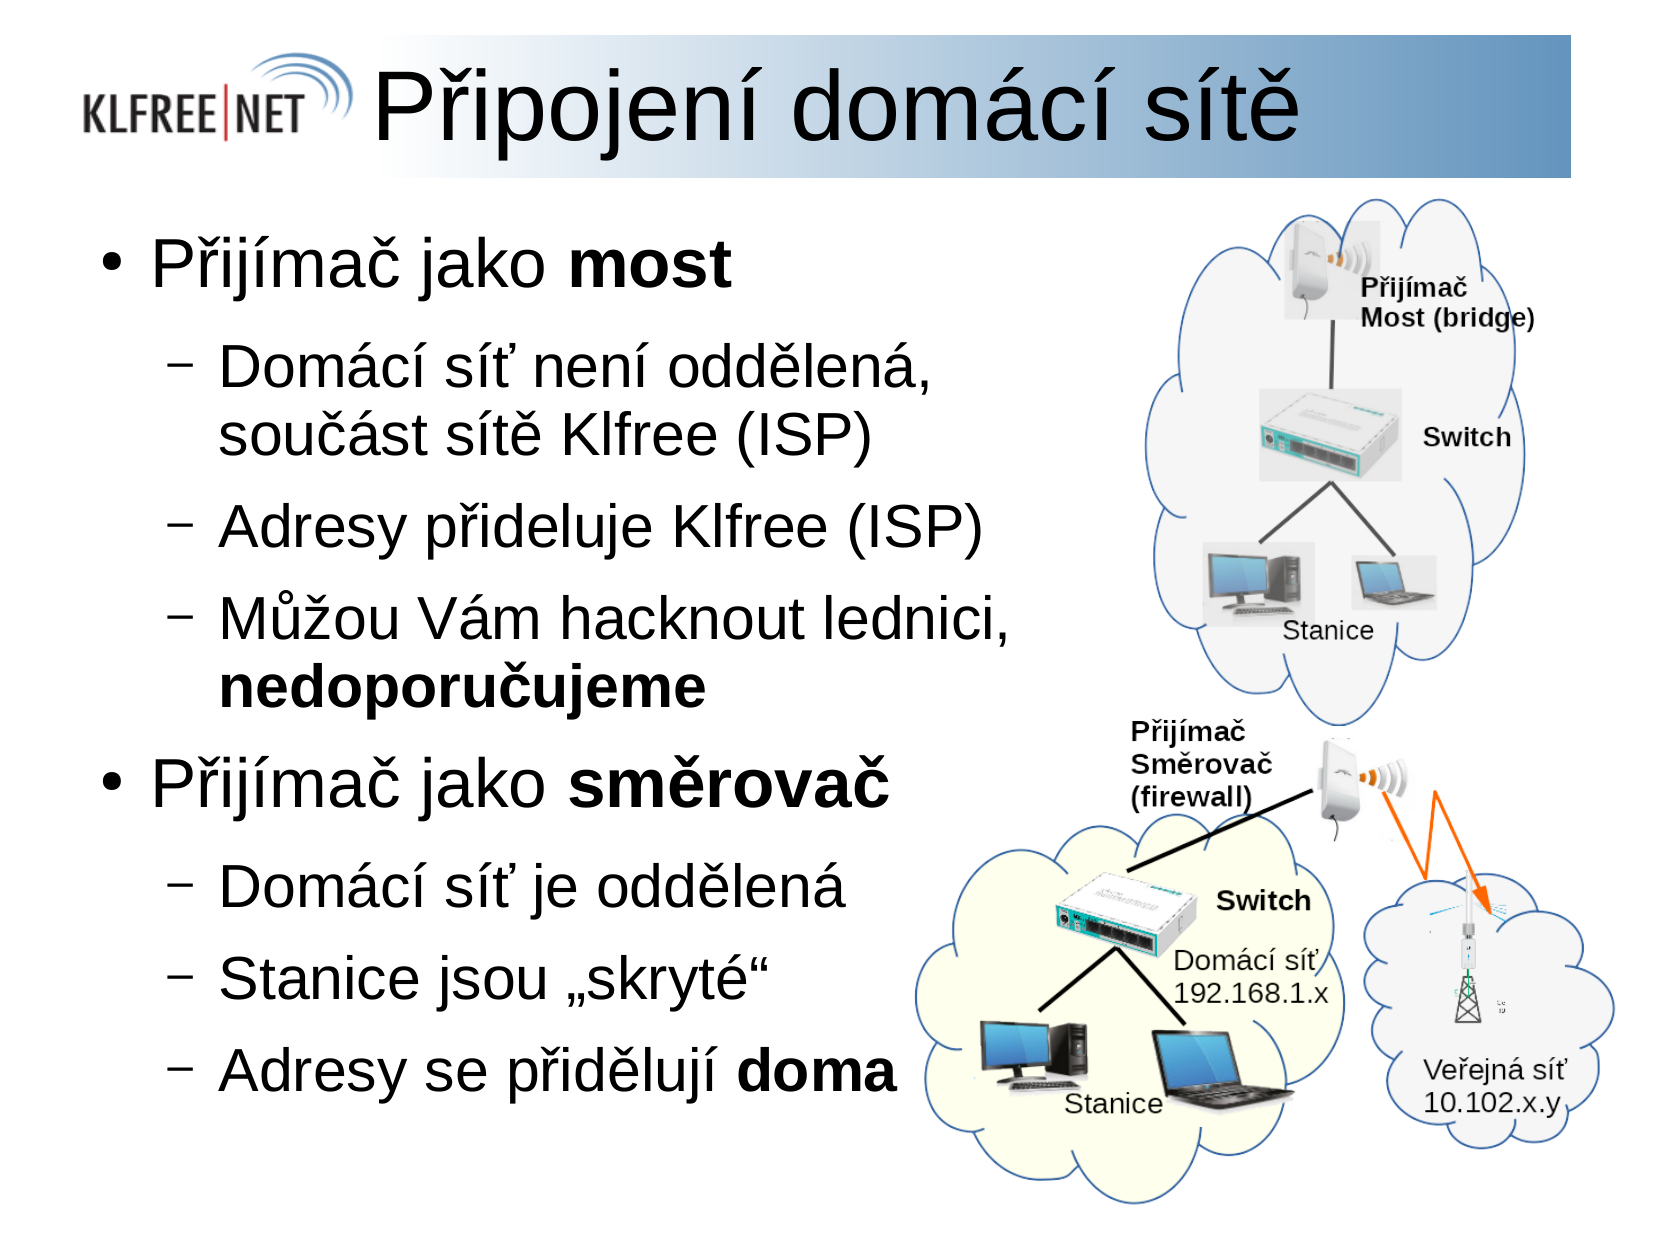

Připojení domácí sítě
# Přijímač jako most
Domácí síť není oddělená,
součást sítě Klfree (ISP)
Adresy přideluje Klfree (ISP)
Můžou Vám hacknout lednici,
nedoporučujeme
Přijímač jako směrovač
Domácí síť je oddělená
Stanice jsou „skryté“
Adresy se přidělují doma